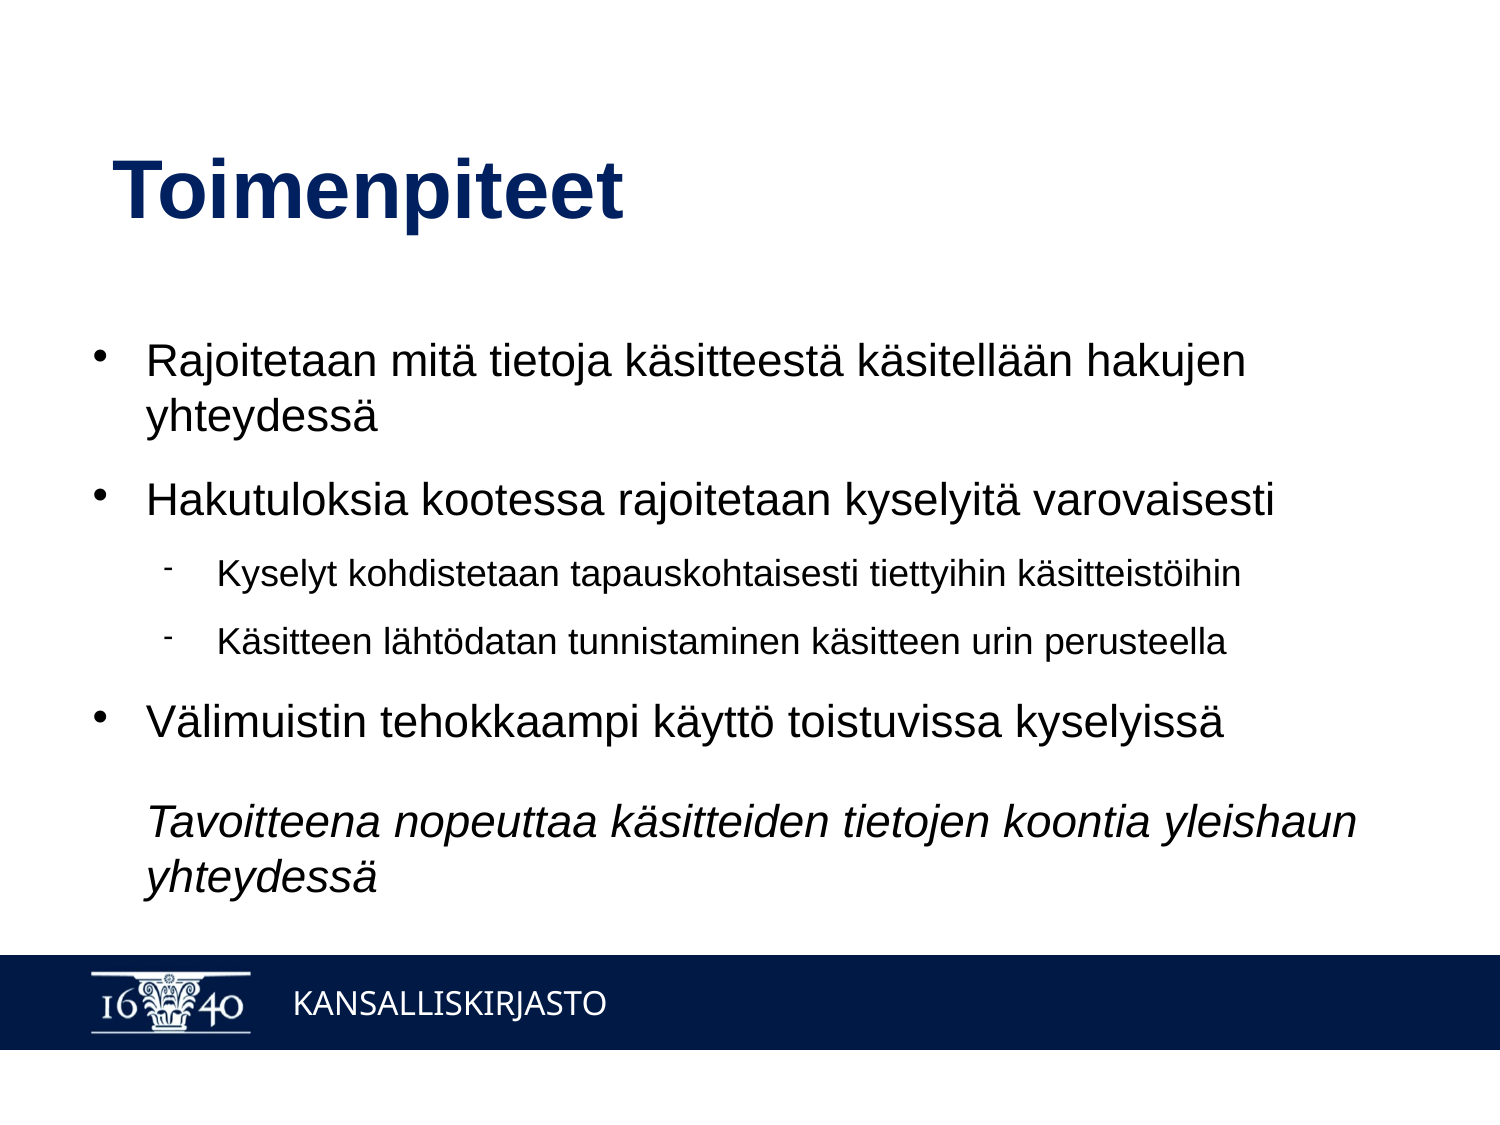

Toimenpiteet
Rajoitetaan mitä tietoja käsitteestä käsitellään hakujen yhteydessä
Hakutuloksia kootessa rajoitetaan kyselyitä varovaisesti
Kyselyt kohdistetaan tapauskohtaisesti tiettyihin käsitteistöihin
Käsitteen lähtödatan tunnistaminen käsitteen urin perusteella
Välimuistin tehokkaampi käyttö toistuvissa kyselyissä
Tavoitteena nopeuttaa käsitteiden tietojen koontia yleishaun yhteydessä